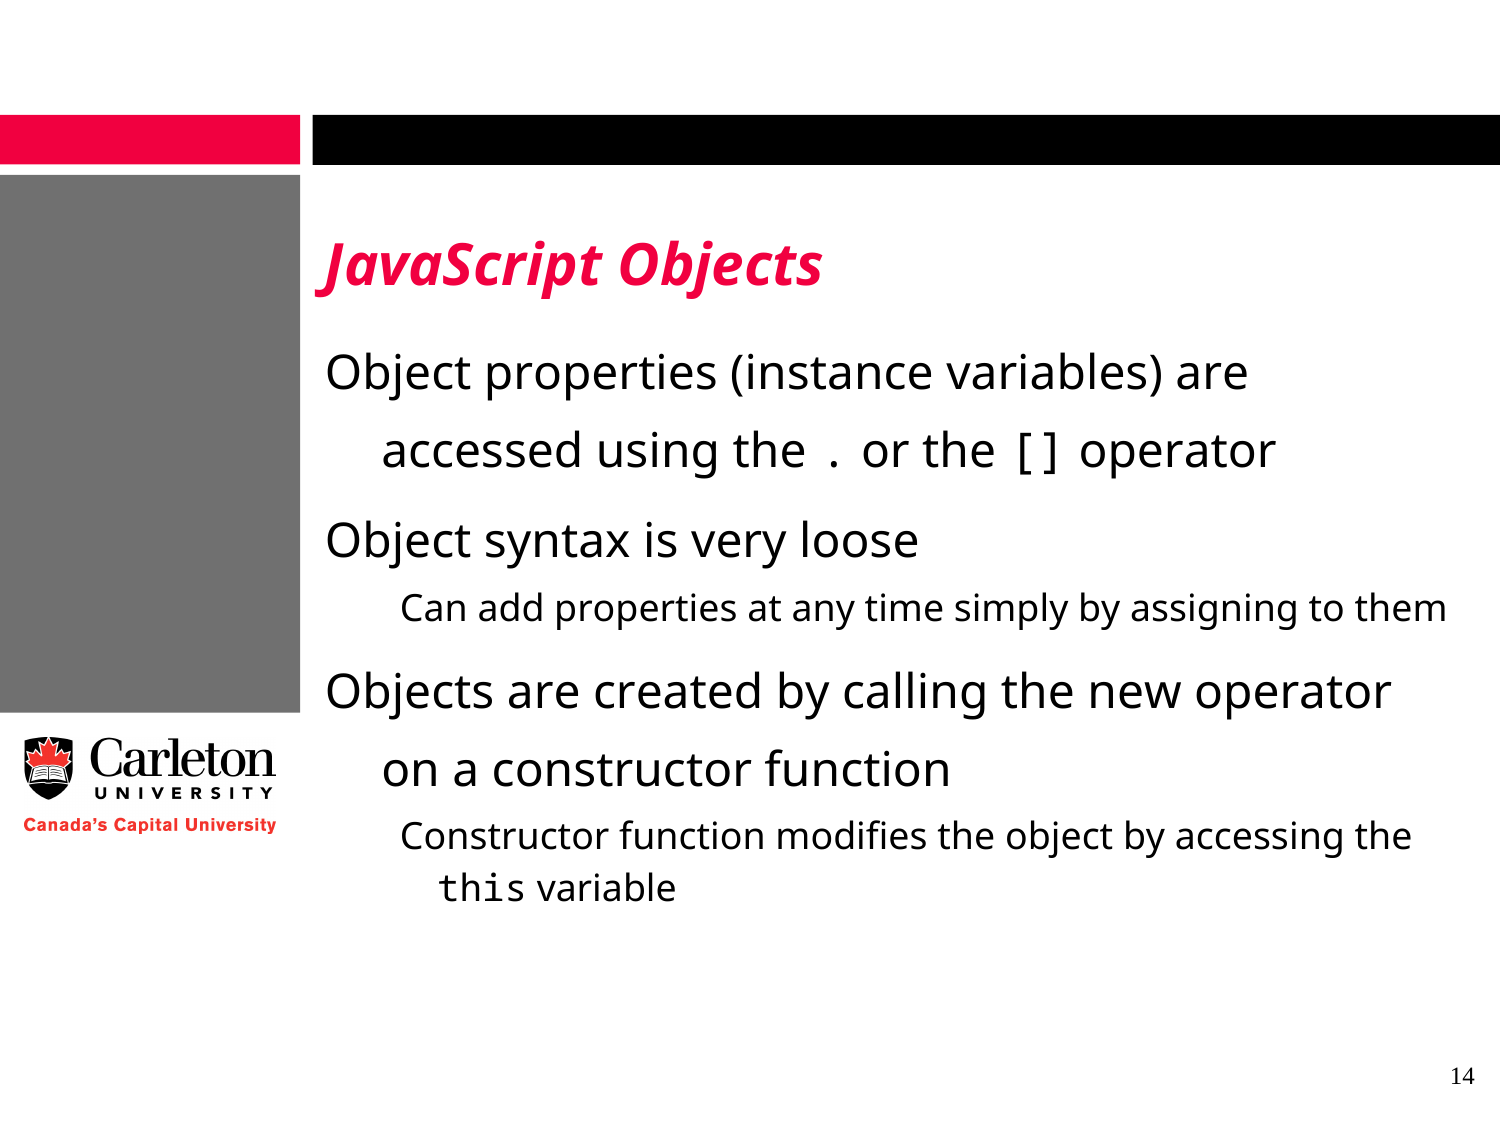

# JavaScript Objects
Object properties (instance variables) are accessed using the . or the [] operator
Object syntax is very loose
Can add properties at any time simply by assigning to them
Objects are created by calling the new operator on a constructor function
Constructor function modifies the object by accessing the this variable
14